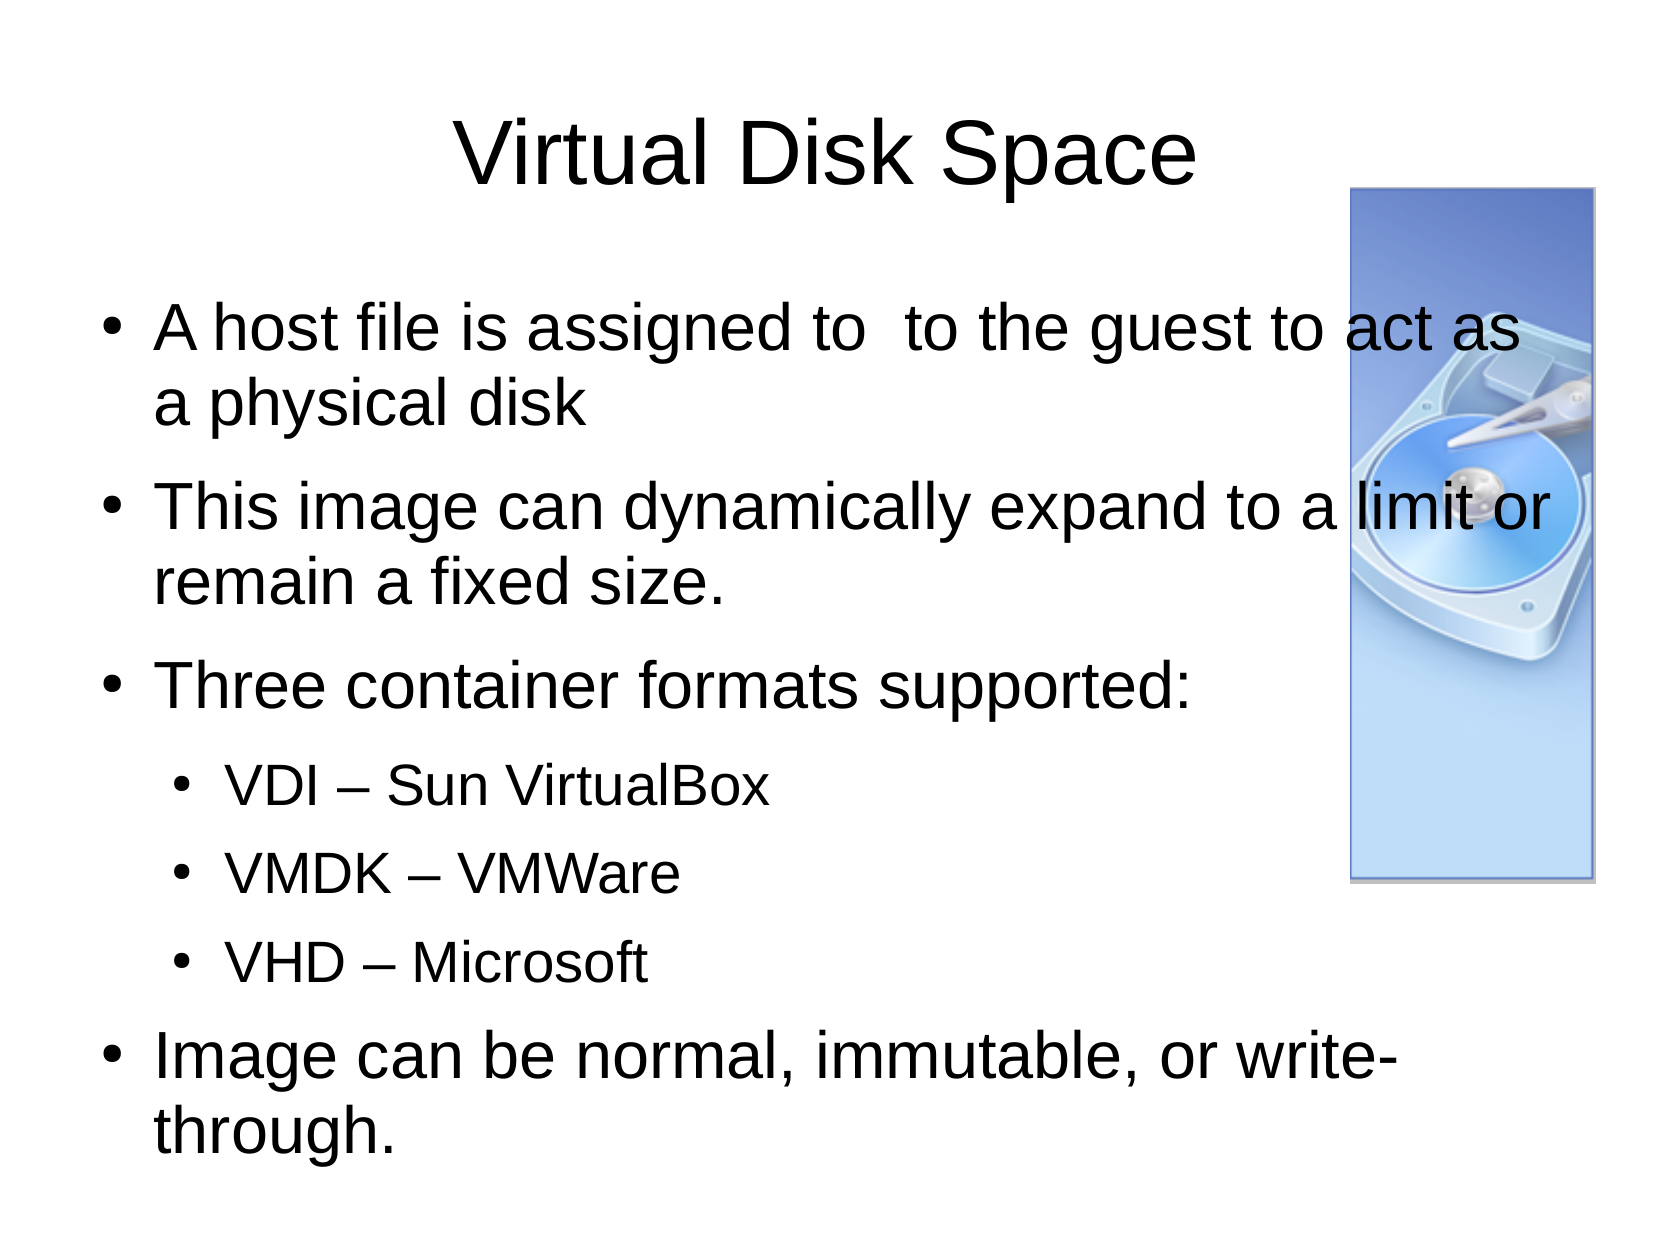

# Virtual Disk Space
A host file is assigned to to the guest to act as a physical disk
This image can dynamically expand to a limit or remain a fixed size.
Three container formats supported:
VDI – Sun VirtualBox
VMDK – VMWare
VHD – Microsoft
Image can be normal, immutable, or write-through.